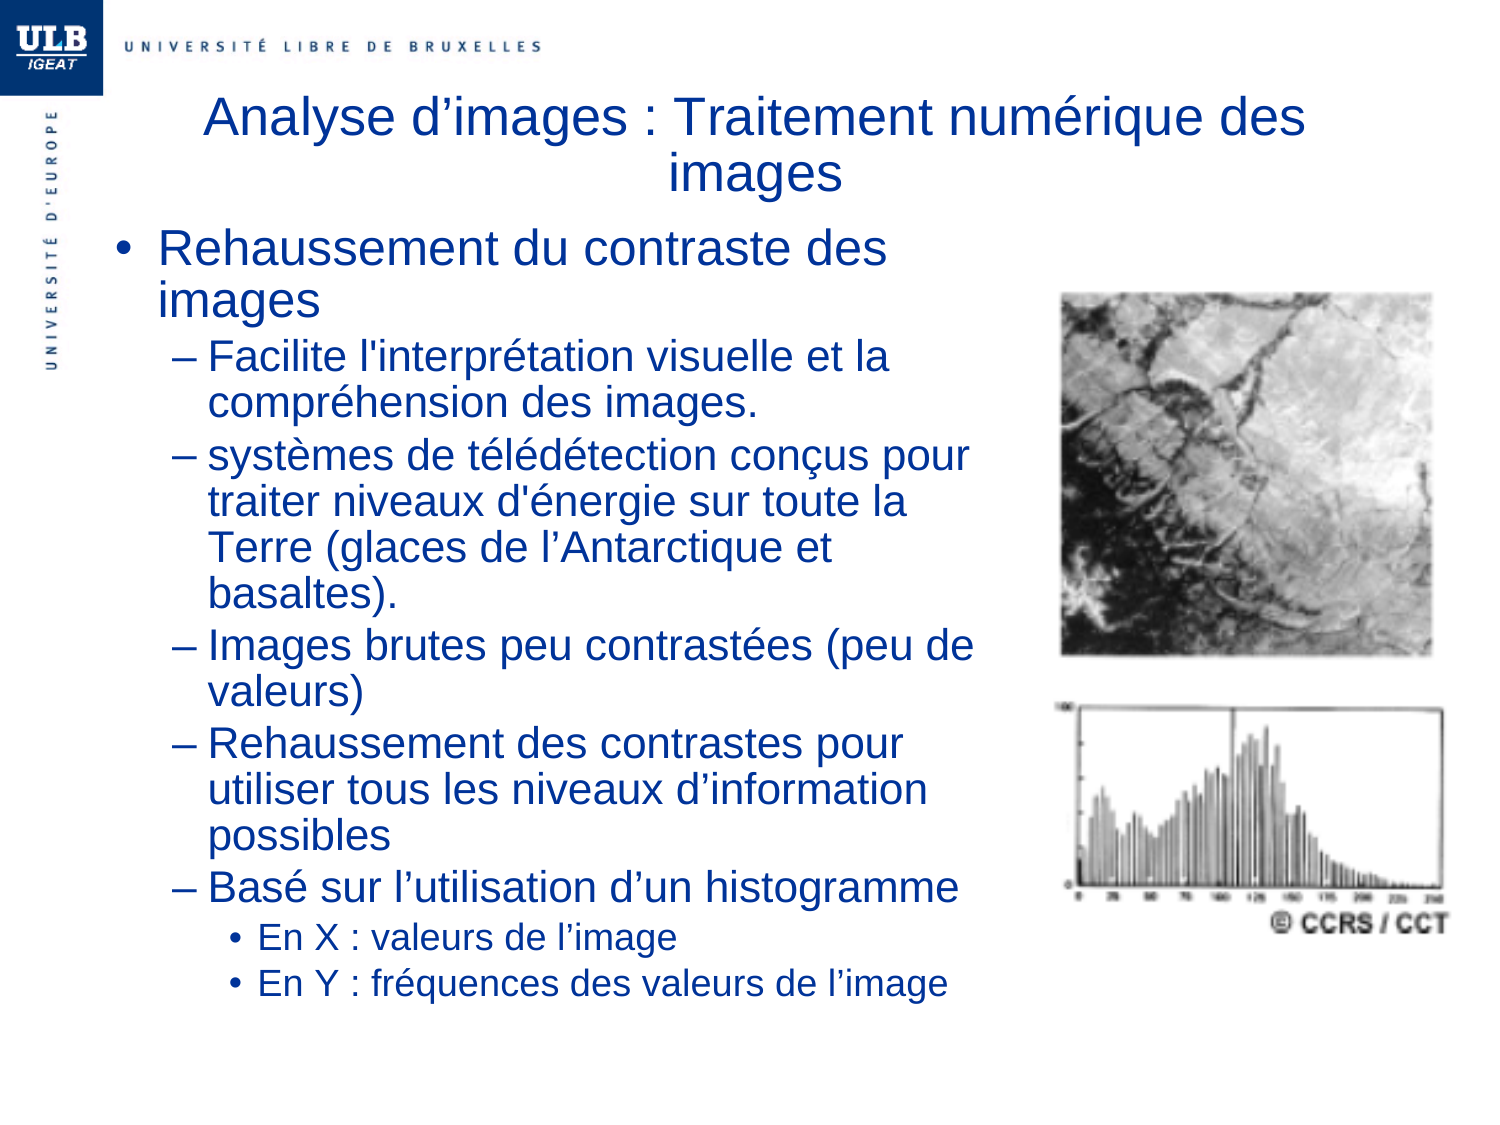

# Analyse d’images : Traitement numérique des images
Rehaussement du contraste des images
Facilite l'interprétation visuelle et la compréhension des images.
systèmes de télédétection conçus pour traiter niveaux d'énergie sur toute la Terre (glaces de l’Antarctique et basaltes).
Images brutes peu contrastées (peu de valeurs)
Rehaussement des contrastes pour utiliser tous les niveaux d’information possibles
Basé sur l’utilisation d’un histogramme
En X : valeurs de l’image
En Y : fréquences des valeurs de l’image